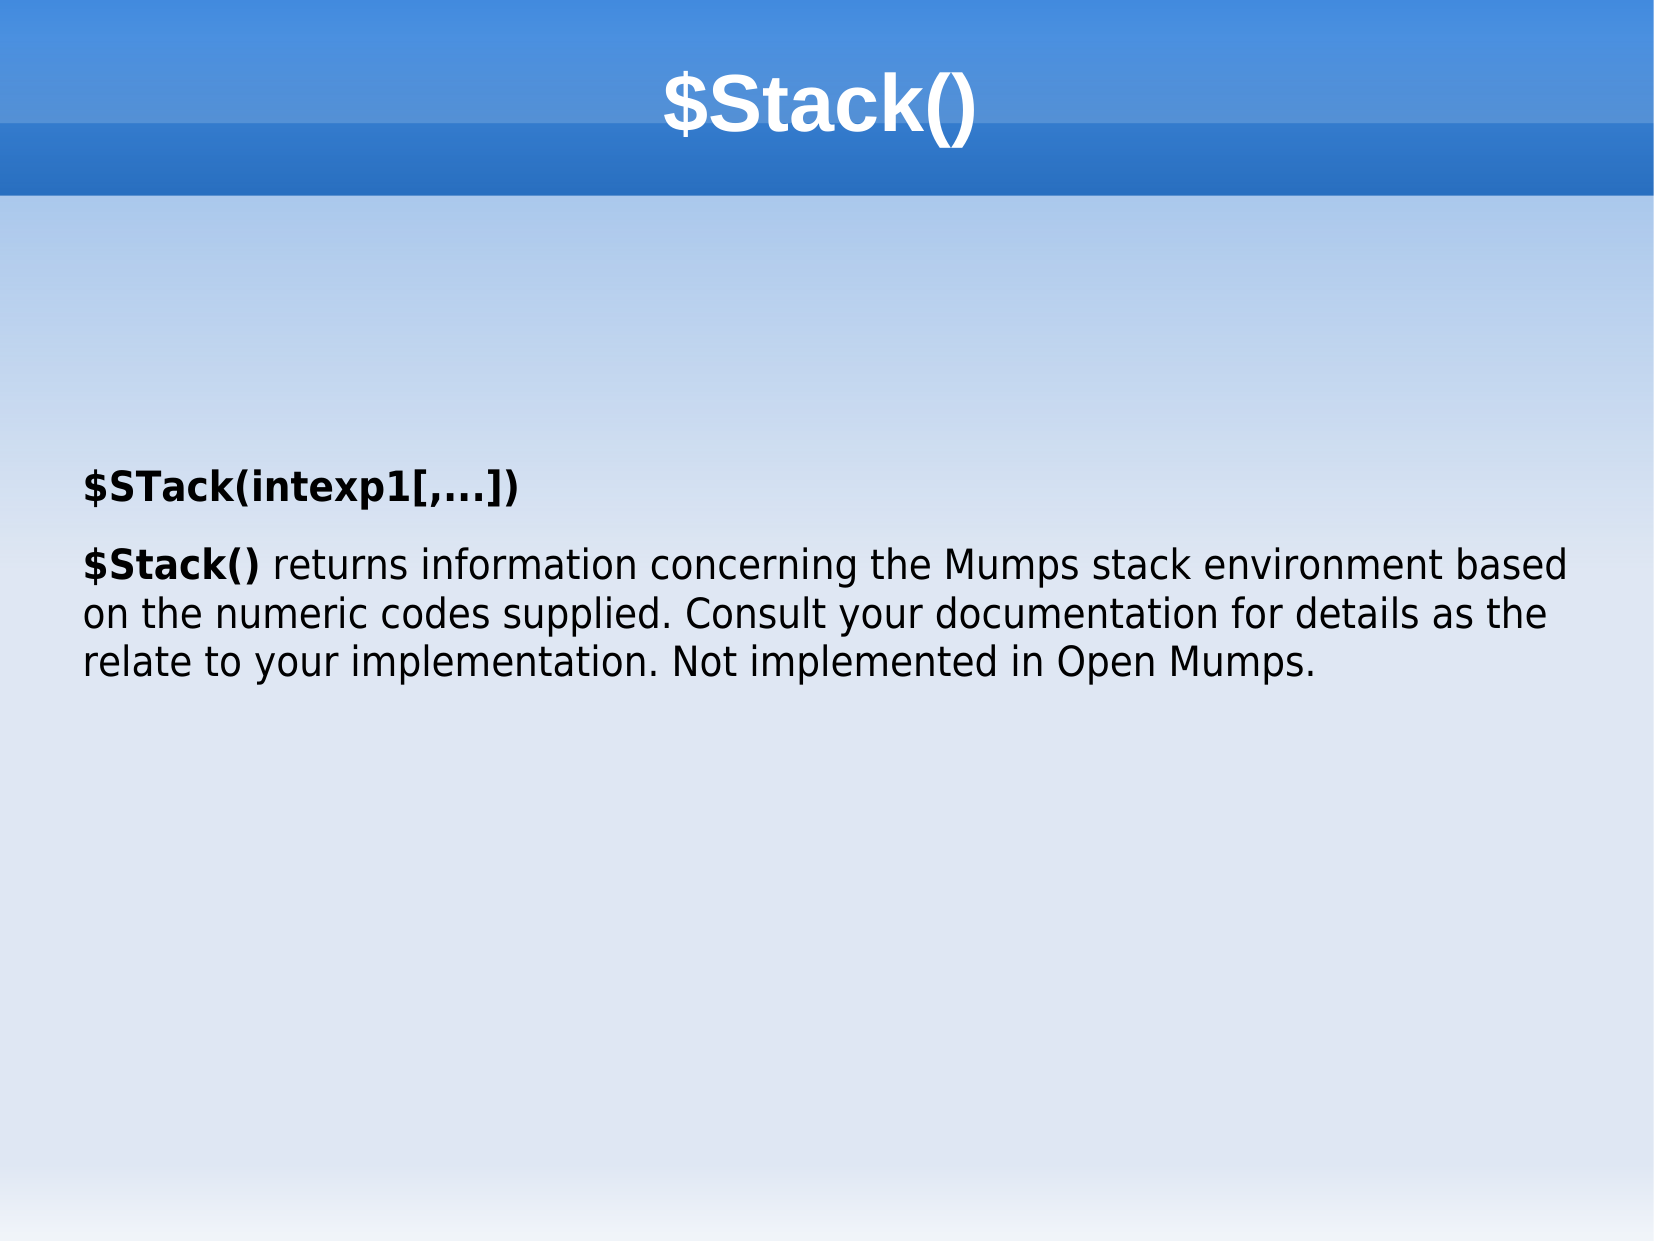

# $Stack()
$STack(intexp1[,...])
$Stack() returns information concerning the Mumps stack environment based on the numeric codes supplied. Consult your documentation for details as the relate to your implementation. Not implemented in Open Mumps.